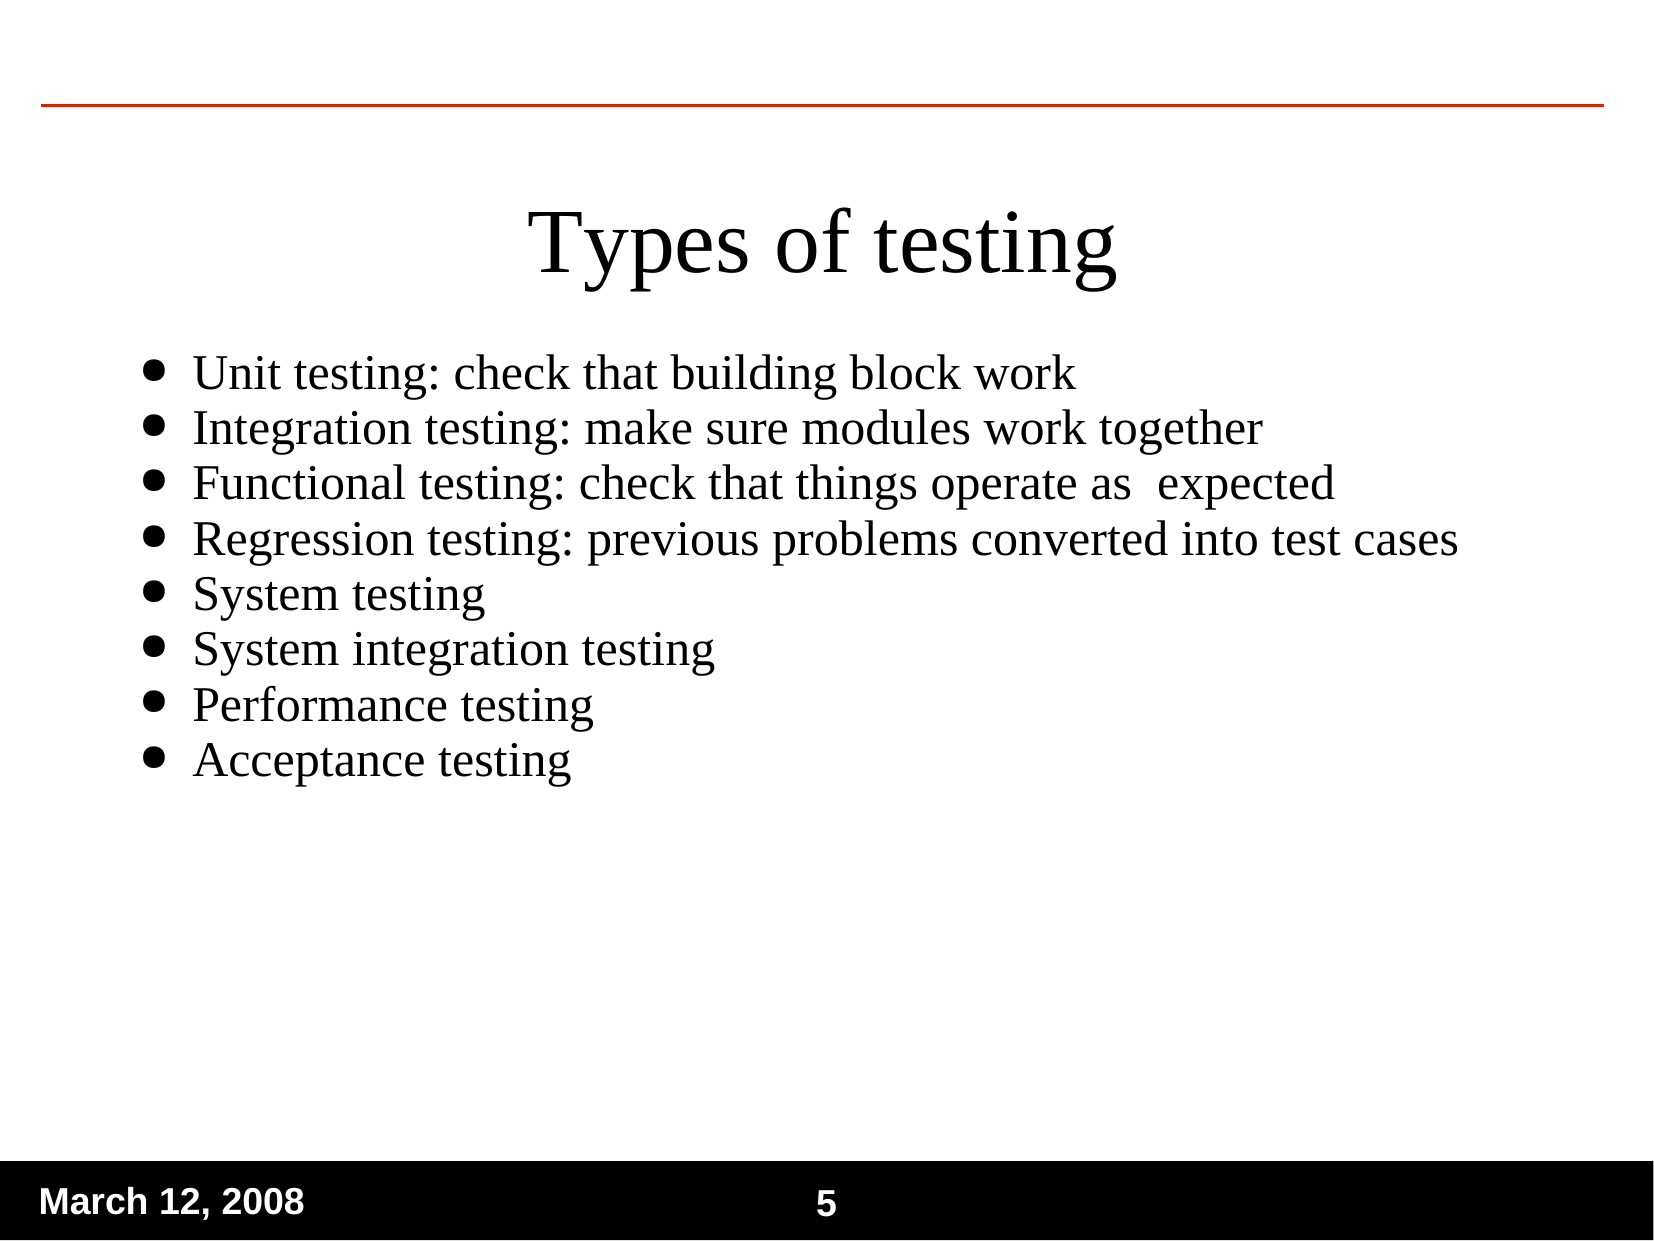

# Types of testing
Unit testing: check that building block work
Integration testing: make sure modules work together
Functional testing: check that things operate as expected
Regression testing: previous problems converted into test cases
System testing
System integration testing
Performance testing
Acceptance testing